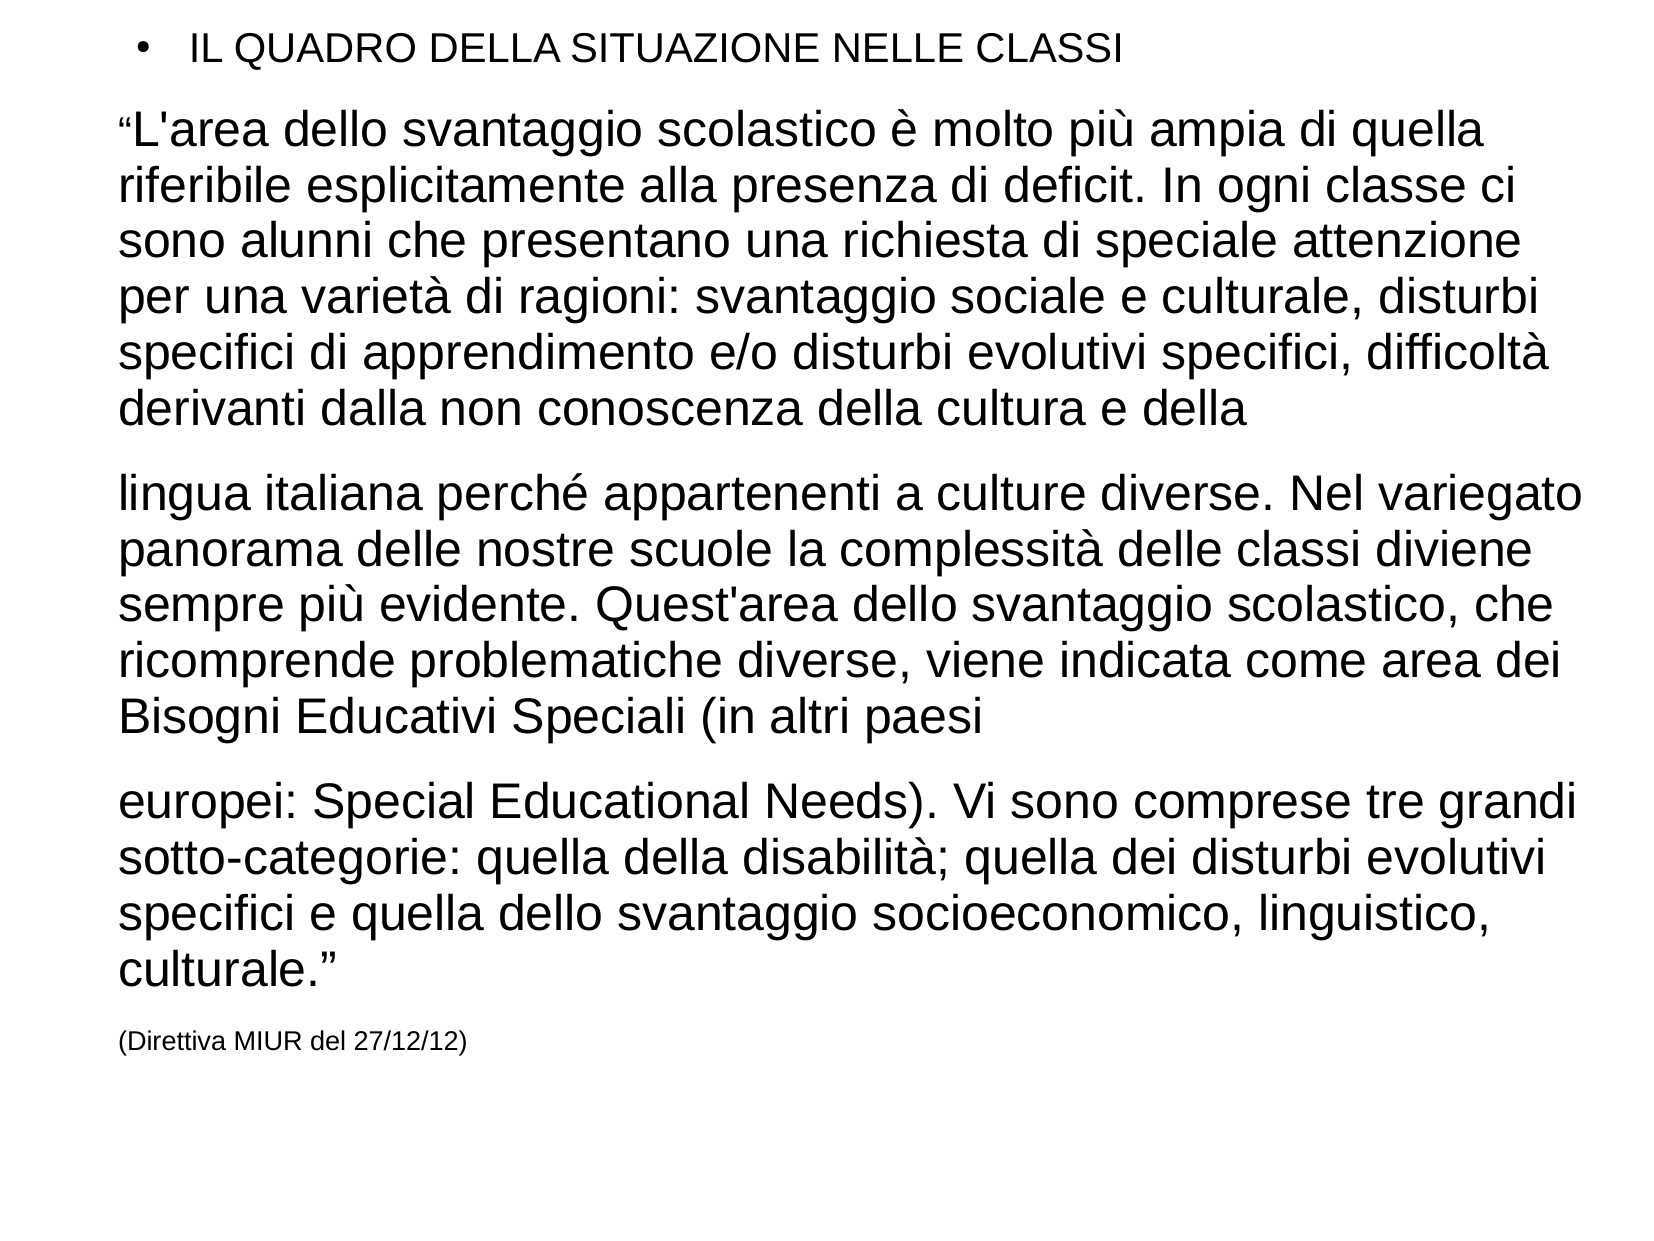

# IL QUADRO DELLA SITUAZIONE NELLE CLASSI
“L'area dello svantaggio scolastico è molto più ampia di quella riferibile esplicitamente alla presenza di deficit. In ogni classe ci sono alunni che presentano una richiesta di speciale attenzione per una varietà di ragioni: svantaggio sociale e culturale, disturbi specifici di apprendimento e/o disturbi evolutivi specifici, difficoltà derivanti dalla non conoscenza della cultura e della
lingua italiana perché appartenenti a culture diverse. Nel variegato panorama delle nostre scuole la complessità delle classi diviene sempre più evidente. Quest'area dello svantaggio scolastico, che ricomprende problematiche diverse, viene indicata come area dei Bisogni Educativi Speciali (in altri paesi
europei: Special Educational Needs). Vi sono comprese tre grandi sotto-categorie: quella della disabilità; quella dei disturbi evolutivi specifici e quella dello svantaggio socioeconomico, linguistico, culturale.”
(Direttiva MIUR del 27/12/12)